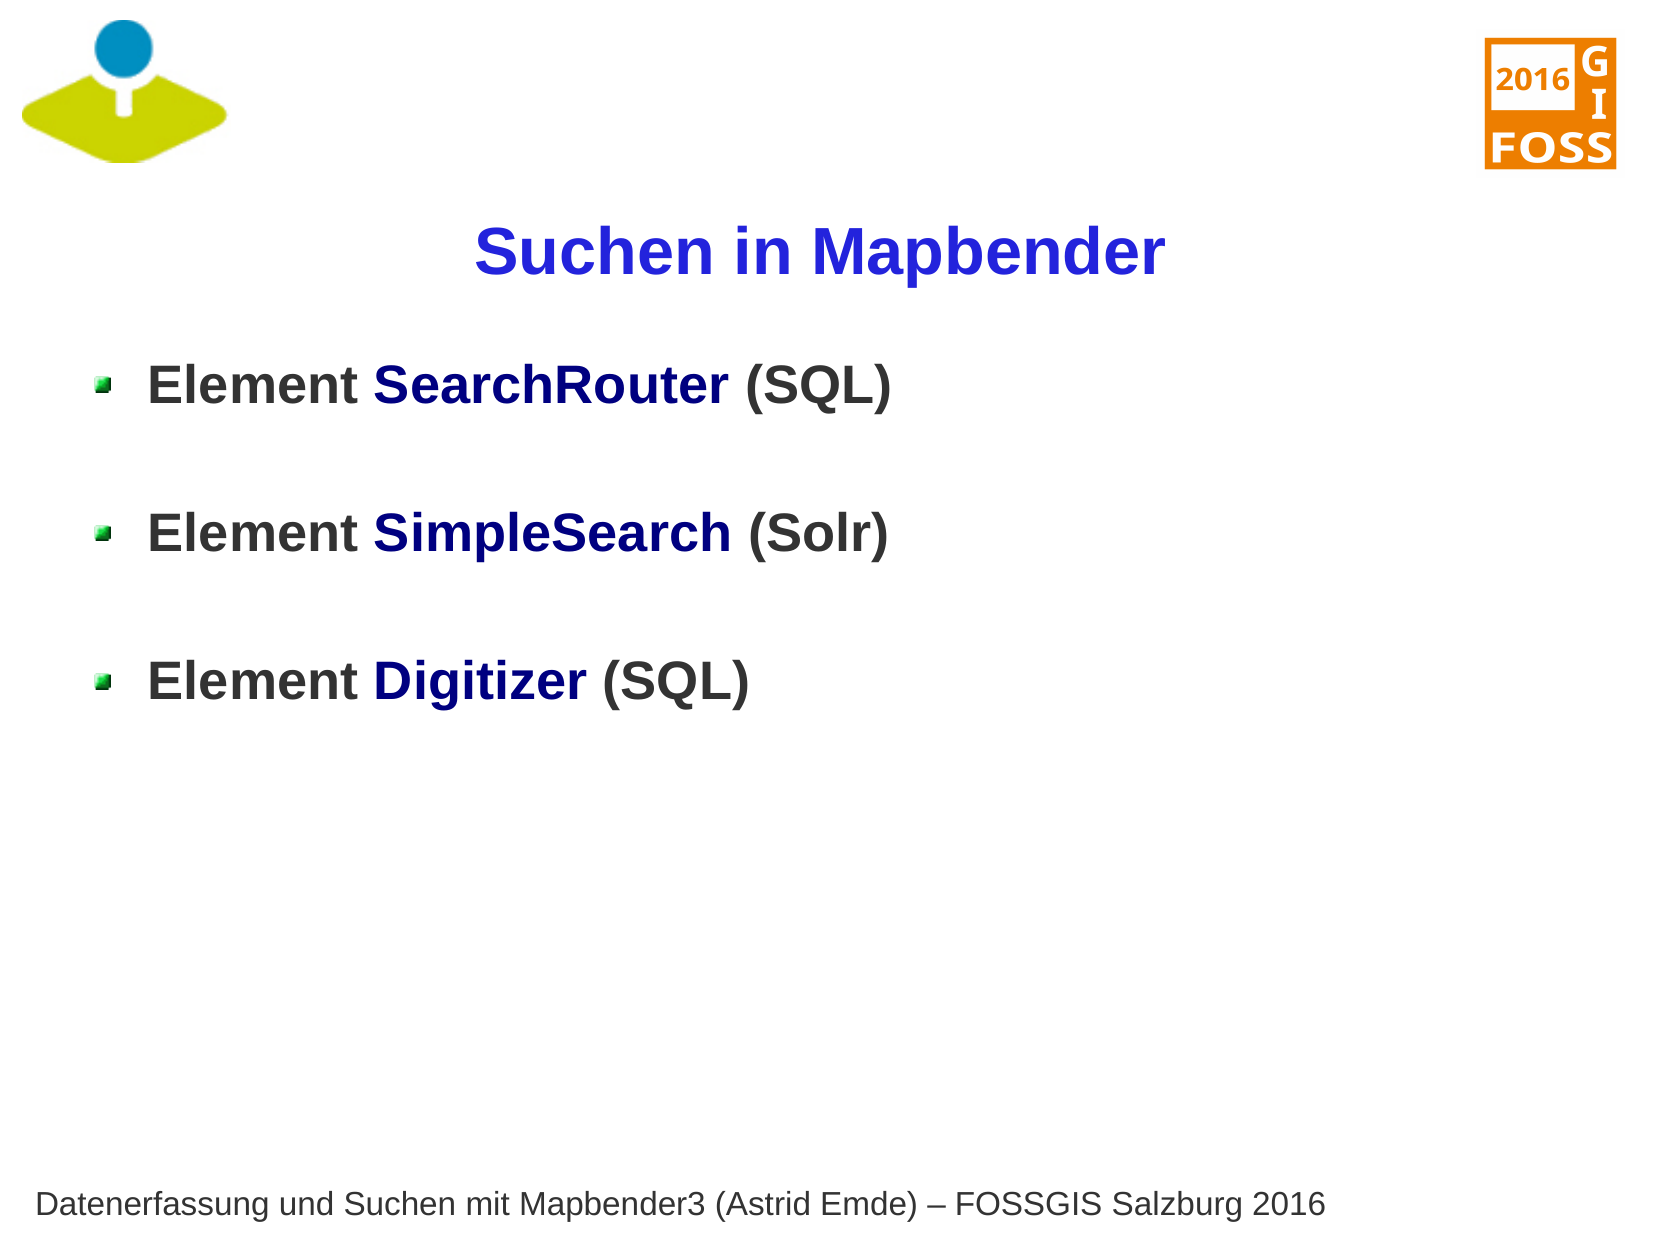

# Suchen in Mapbender
Element SearchRouter (SQL)
Element SimpleSearch (Solr)
Element Digitizer (SQL)